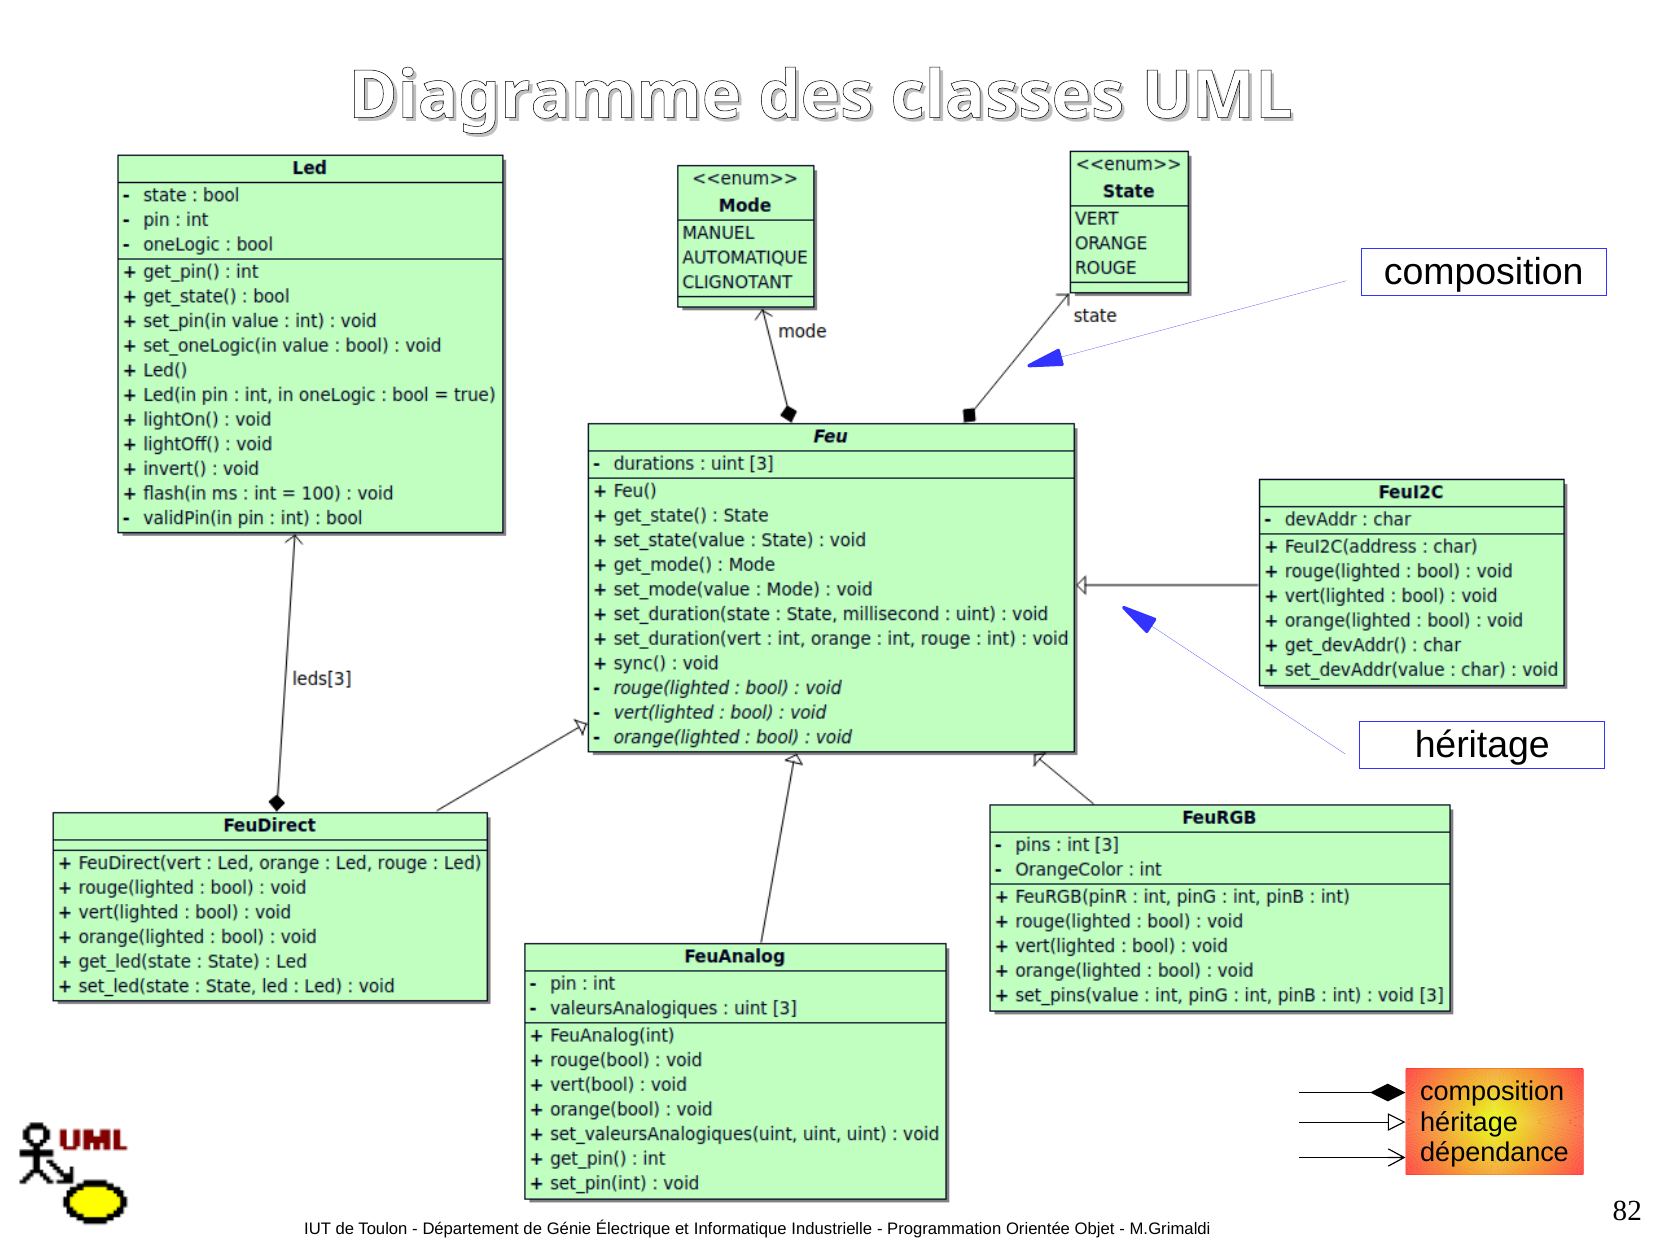

# Diagramme des classes UML
composition
héritage
composition
héritage
dépendance